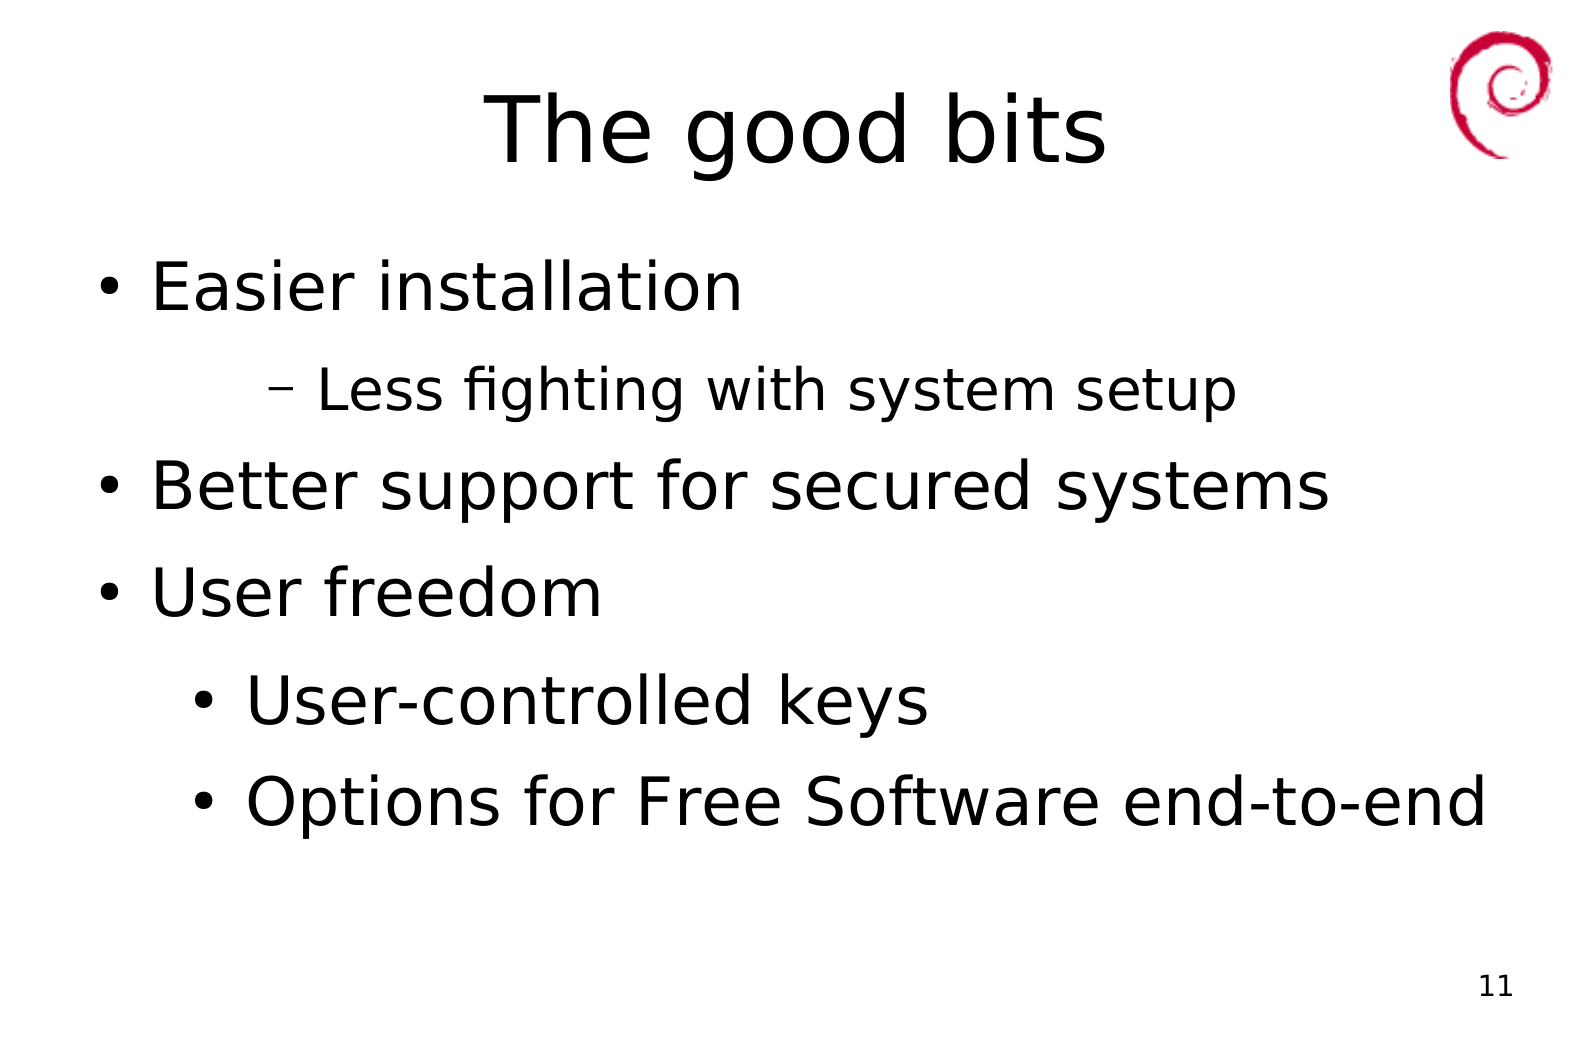

# The good bits
Easier installation
Less fighting with system setup
Better support for secured systems
User freedom
User-controlled keys
Options for Free Software end-to-end
11